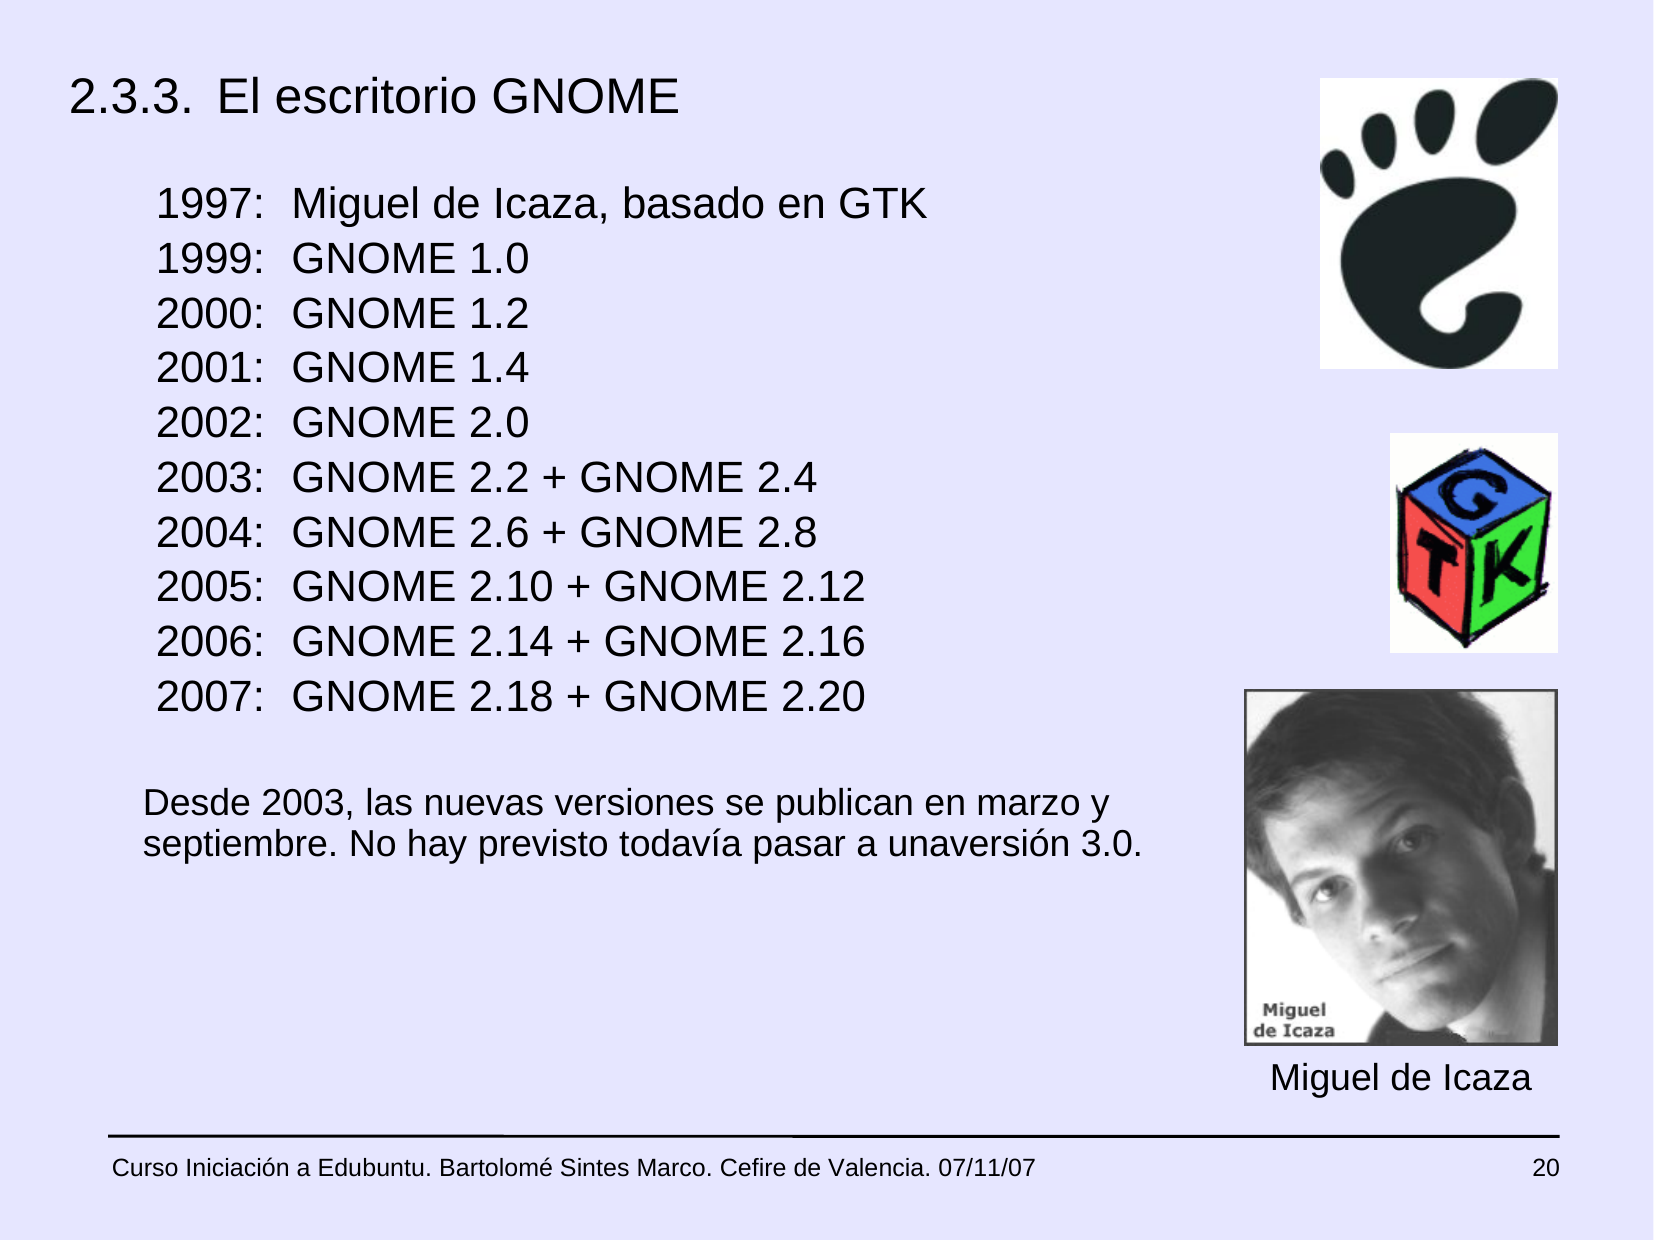

2.3.3.	El escritorio GNOME
1997:	Miguel de Icaza, basado en GTK
1999:	GNOME 1.0
2000:	GNOME 1.2
2001:	GNOME 1.4
2002:	GNOME 2.0
2003:	GNOME 2.2 + GNOME 2.4
2004:	GNOME 2.6 + GNOME 2.8
2005:	GNOME 2.10 + GNOME 2.12
2006:	GNOME 2.14 + GNOME 2.16
2007:	GNOME 2.18 + GNOME 2.20
Desde 2003, las nuevas versiones se publican en marzo y septiembre. No hay previsto todavía pasar a unaversión 3.0.
Miguel de Icaza